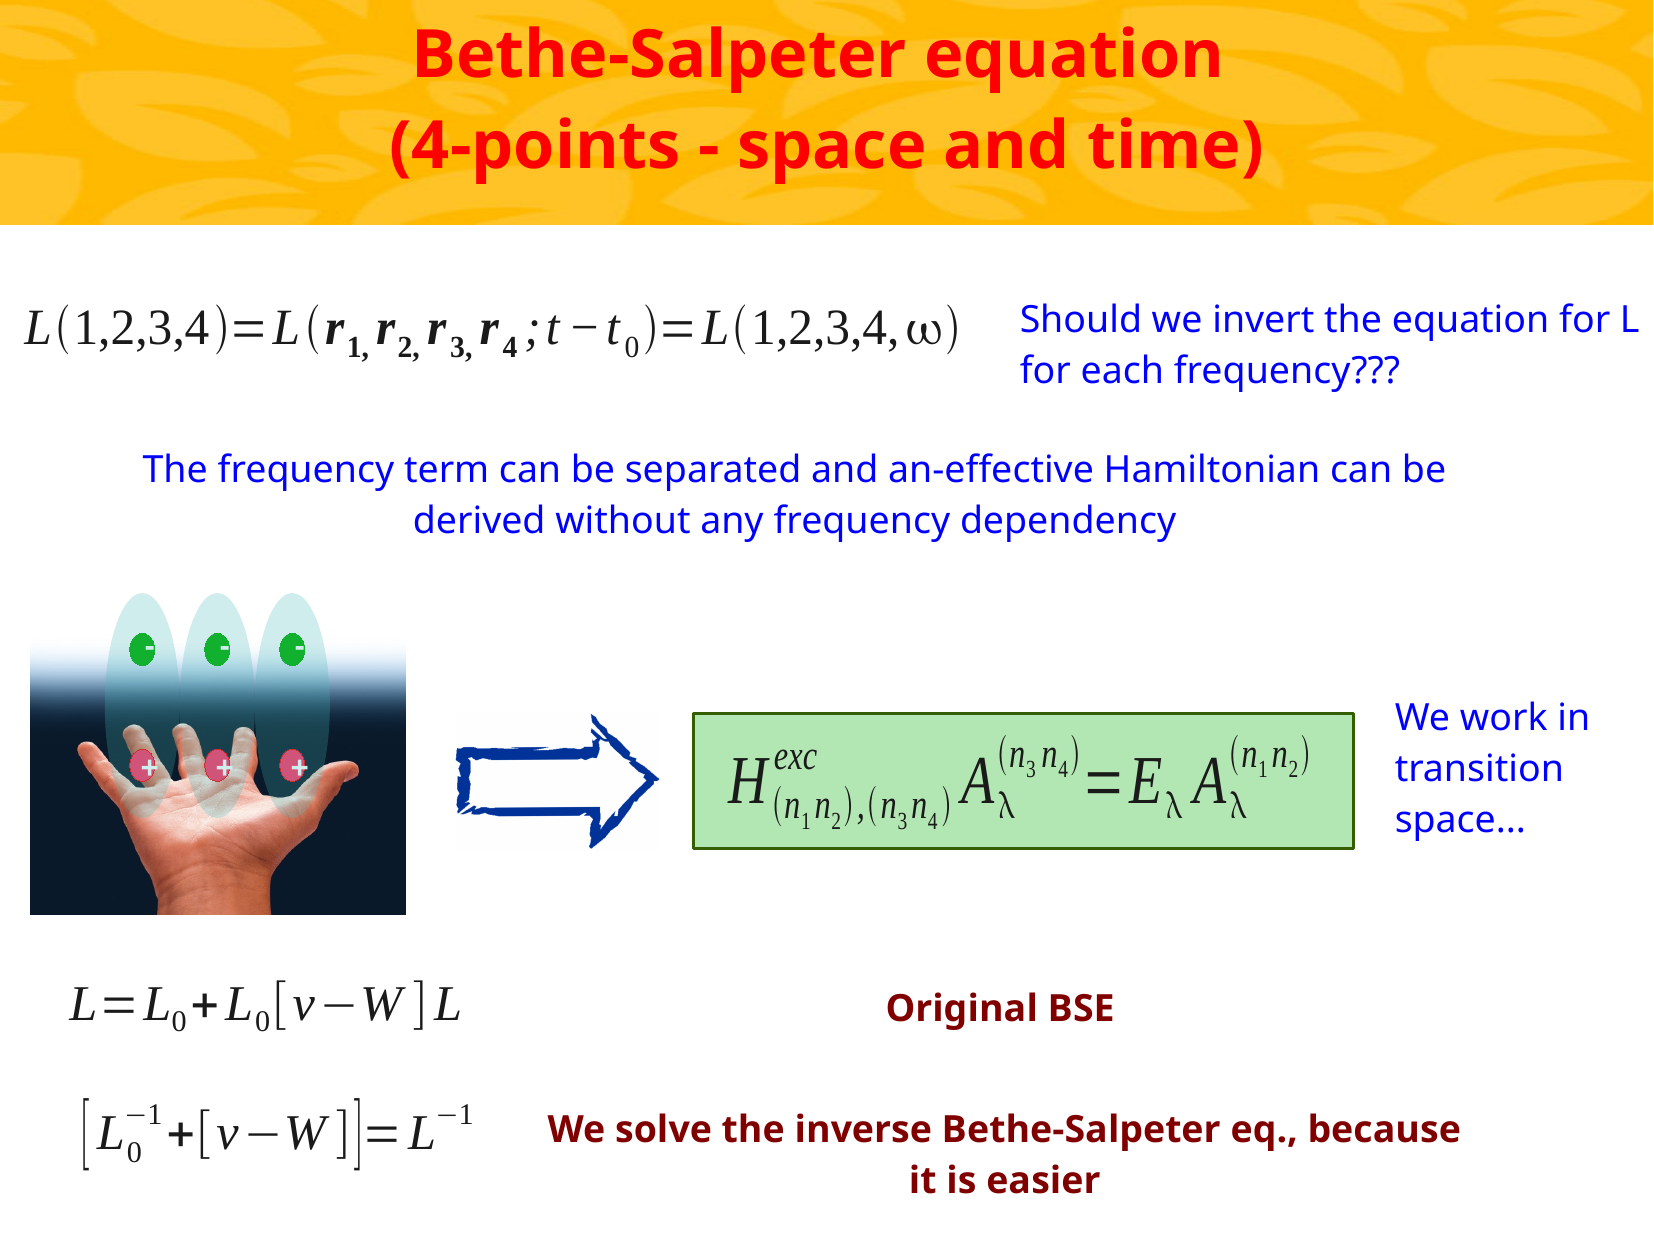

Bethe-Salpeter equation
(4-points - space and time)
Should we invert the equation for L for each frequency???
The frequency term can be separated and an-effective Hamiltonian can be derived without any frequency dependency
-
+
-
+
-
+
We work in transition space...
Original BSE
We solve the inverse Bethe-Salpeter eq., because it is easier